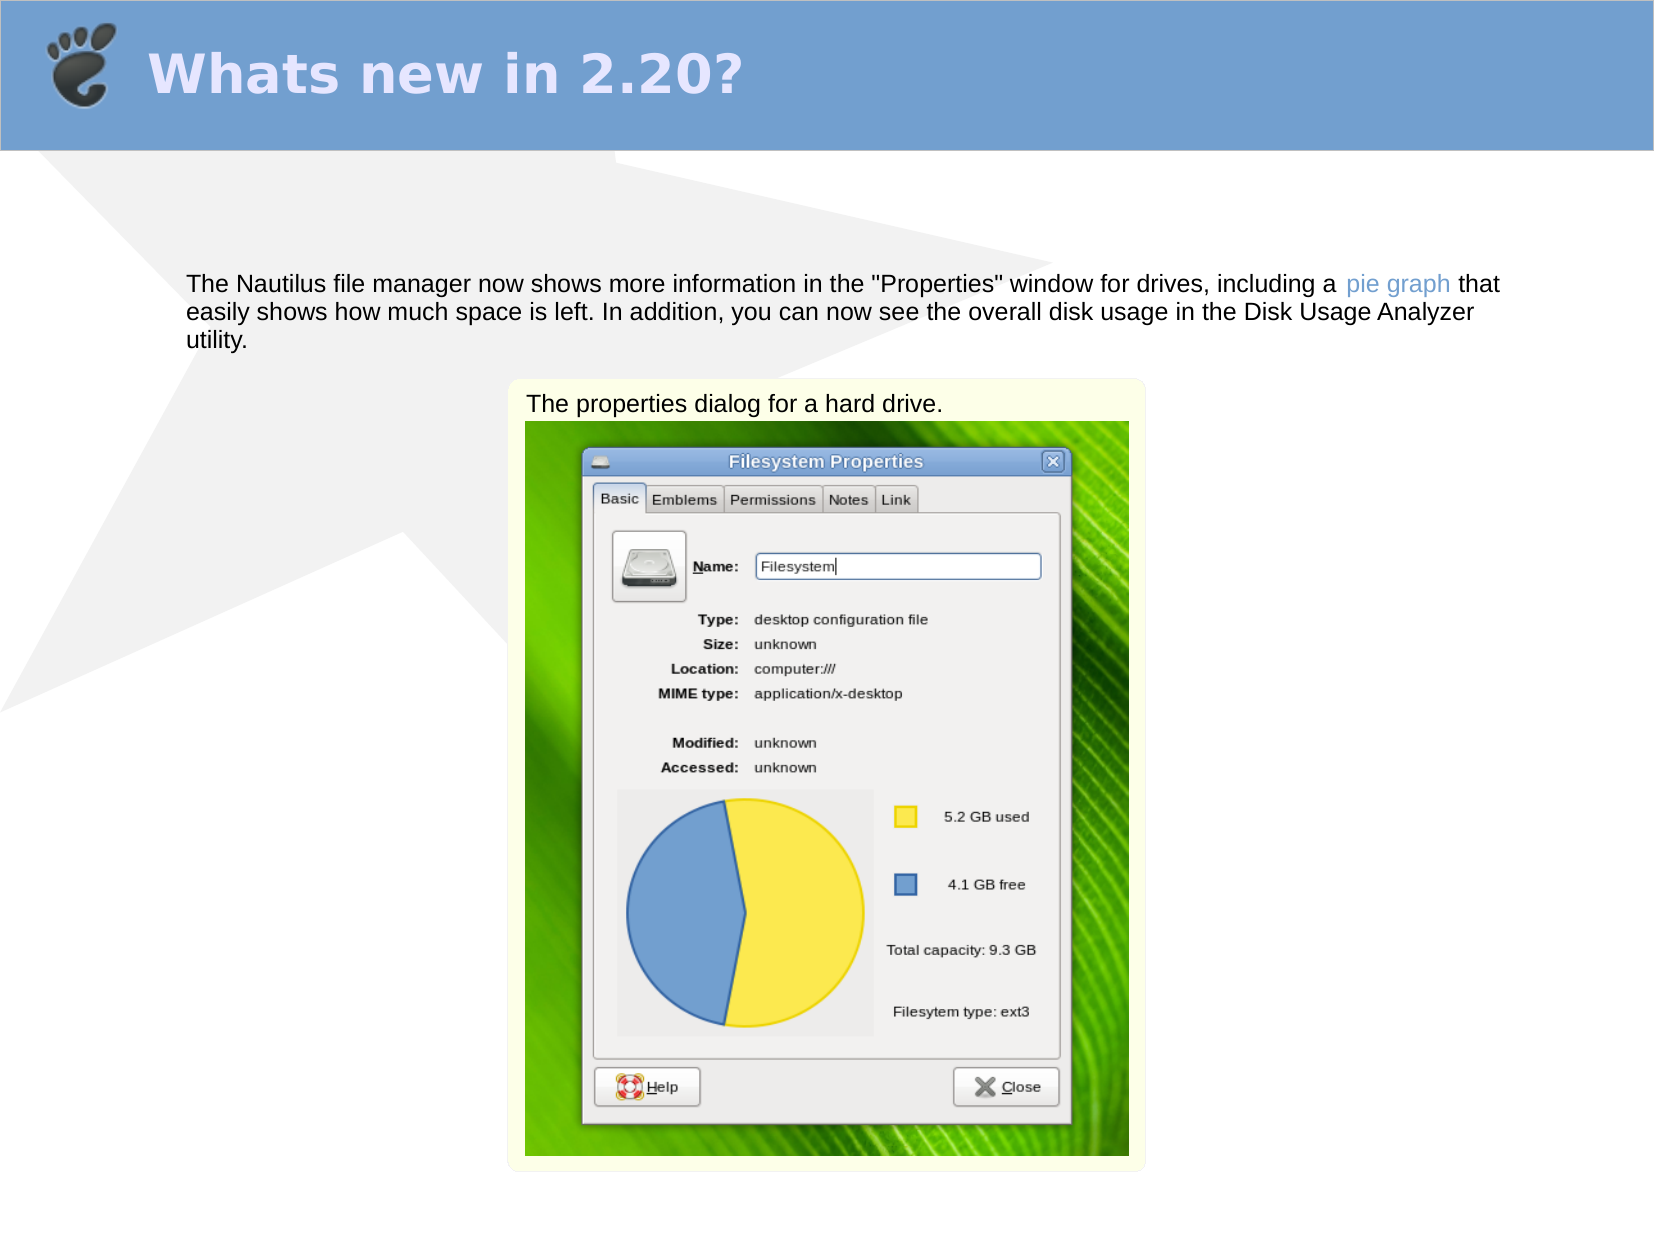

Whats new in 2.20?
#
The Nautilus file manager now shows more information in the "Properties" window for drives, including a pie graph that easily shows how much space is left. In addition, you can now see the overall disk usage in the Disk Usage Analyzer utility.
The properties dialog for a hard drive.